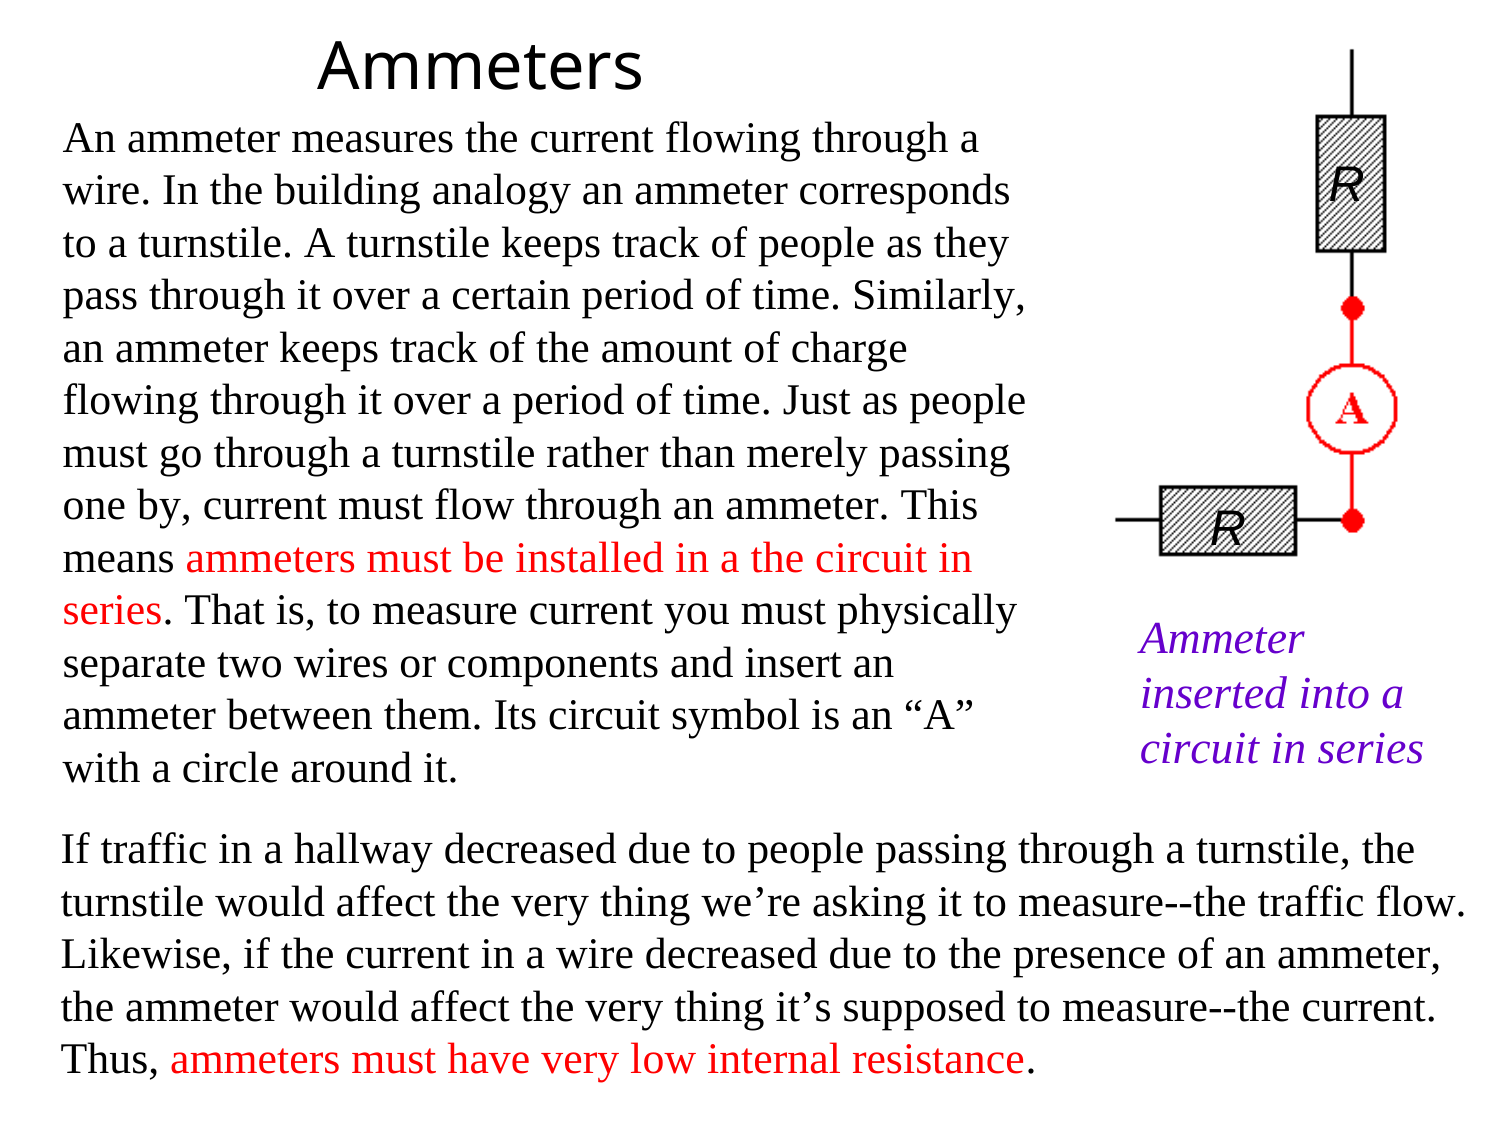

# Ammeters
An ammeter measures the current flowing through a wire. In the building analogy an ammeter corresponds to a turnstile. A turnstile keeps track of people as they pass through it over a certain period of time. Similarly, an ammeter keeps track of the amount of charge flowing through it over a period of time. Just as people must go through a turnstile rather than merely passing one by, current must flow through an ammeter. This means ammeters must be installed in a the circuit in series. That is, to measure current you must physically separate two wires or components and insert an ammeter between them. Its circuit symbol is an “A” with a circle around it.
R
R
Ammeter inserted into a circuit in series
If traffic in a hallway decreased due to people passing through a turnstile, the turnstile would affect the very thing we’re asking it to measure--the traffic flow. Likewise, if the current in a wire decreased due to the presence of an ammeter, the ammeter would affect the very thing it’s supposed to measure--the current. Thus, ammeters must have very low internal resistance.